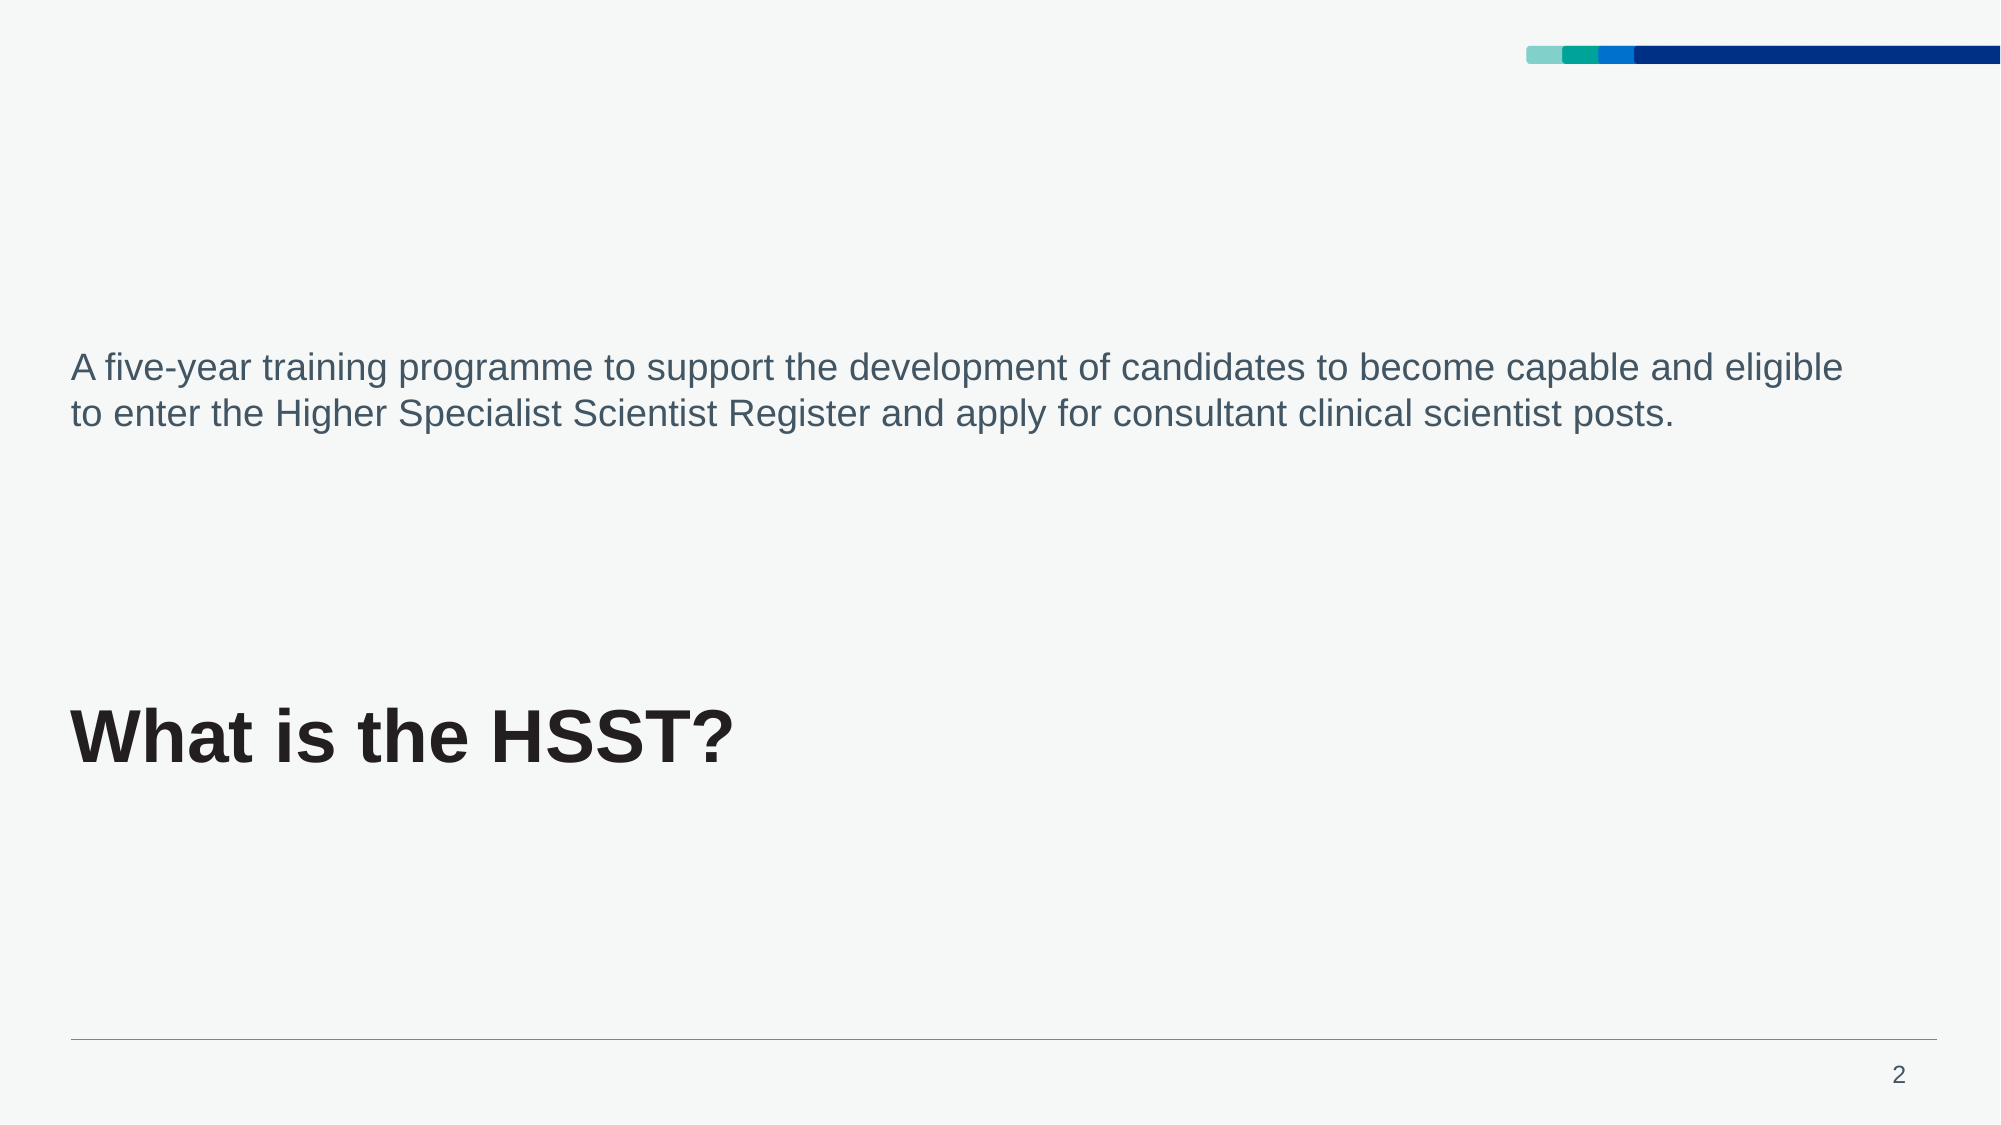

# A five-year training programme to support the development of candidates to become capable and eligible to enter the Higher Specialist Scientist Register and apply for consultant clinical scientist posts.
What is the HSST?